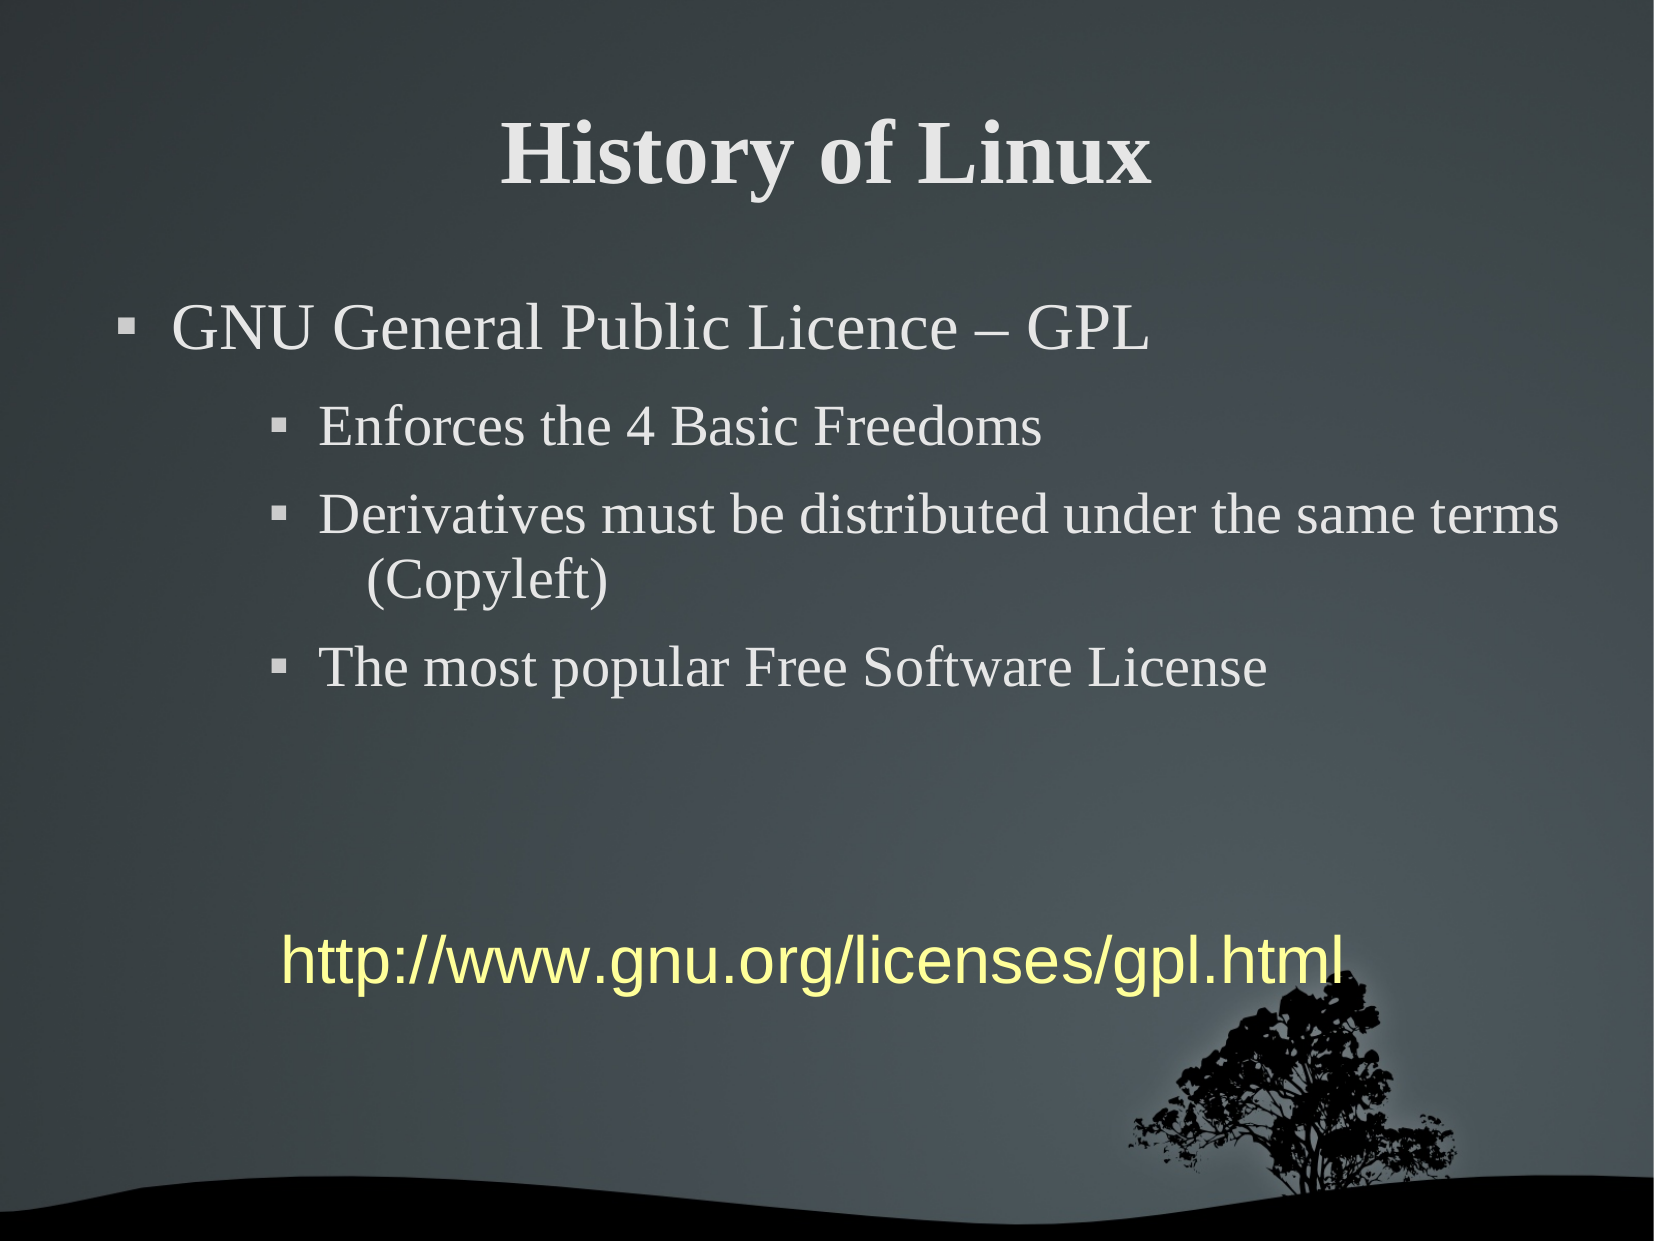

History of Linux
# GNU General Public Licence – GPL
Enforces the 4 Basic Freedoms
Derivatives must be distributed under the same terms (Copyleft)
The most popular Free Software License
http://www.gnu.org/licenses/gpl.html